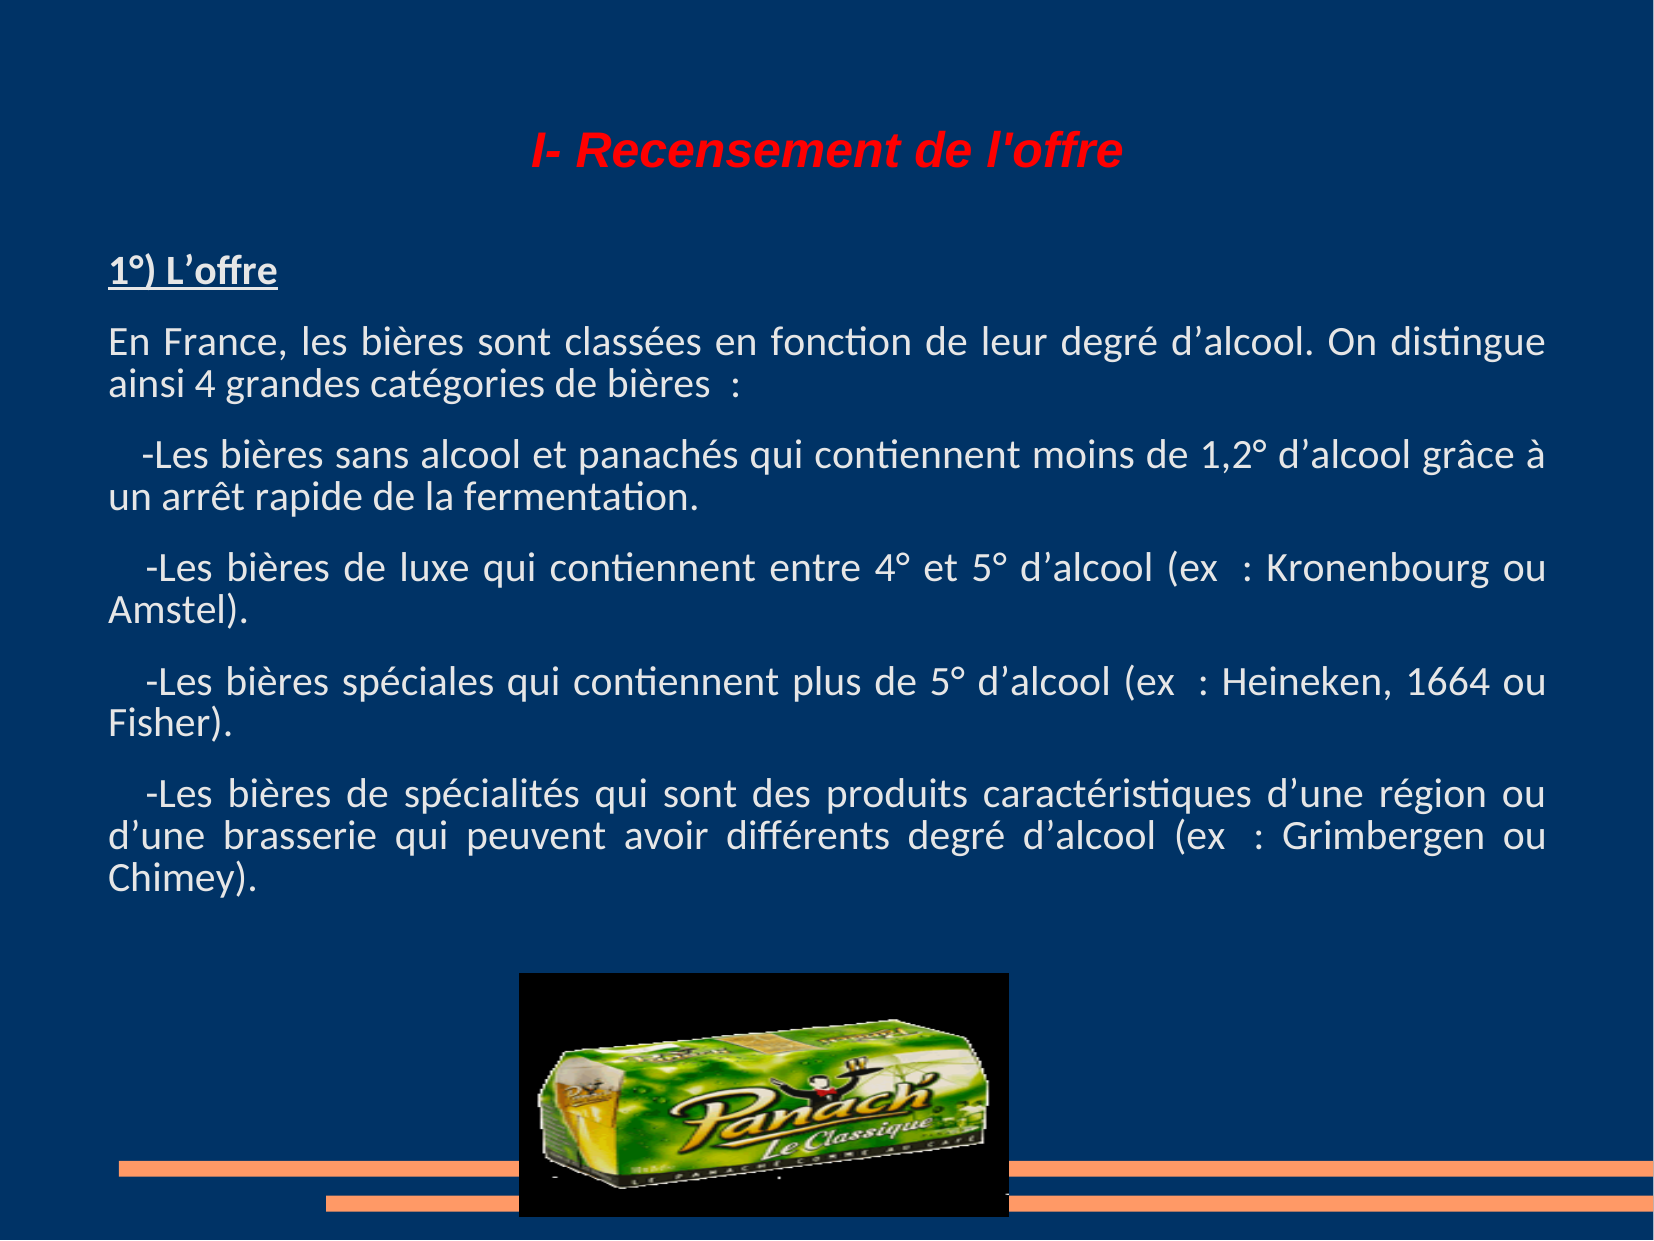

# I- Recensement de l'offre
1°) L’offre
En France, les bières sont classées en fonction de leur degré d’alcool. On distingue ainsi 4 grandes catégories de bières  :
 -Les bières sans alcool et panachés qui contiennent moins de 1,2° d’alcool grâce à un arrêt rapide de la fermentation.
-Les bières de luxe qui contiennent entre 4° et 5° d’alcool (ex  : Kronenbourg ou Amstel).
-Les bières spéciales qui contiennent plus de 5° d’alcool (ex  : Heineken, 1664 ou Fisher).
-Les bières de spécialités qui sont des produits caractéristiques d’une région ou d’une brasserie qui peuvent avoir différents degré d’alcool (ex  : Grimbergen ou Chimey).